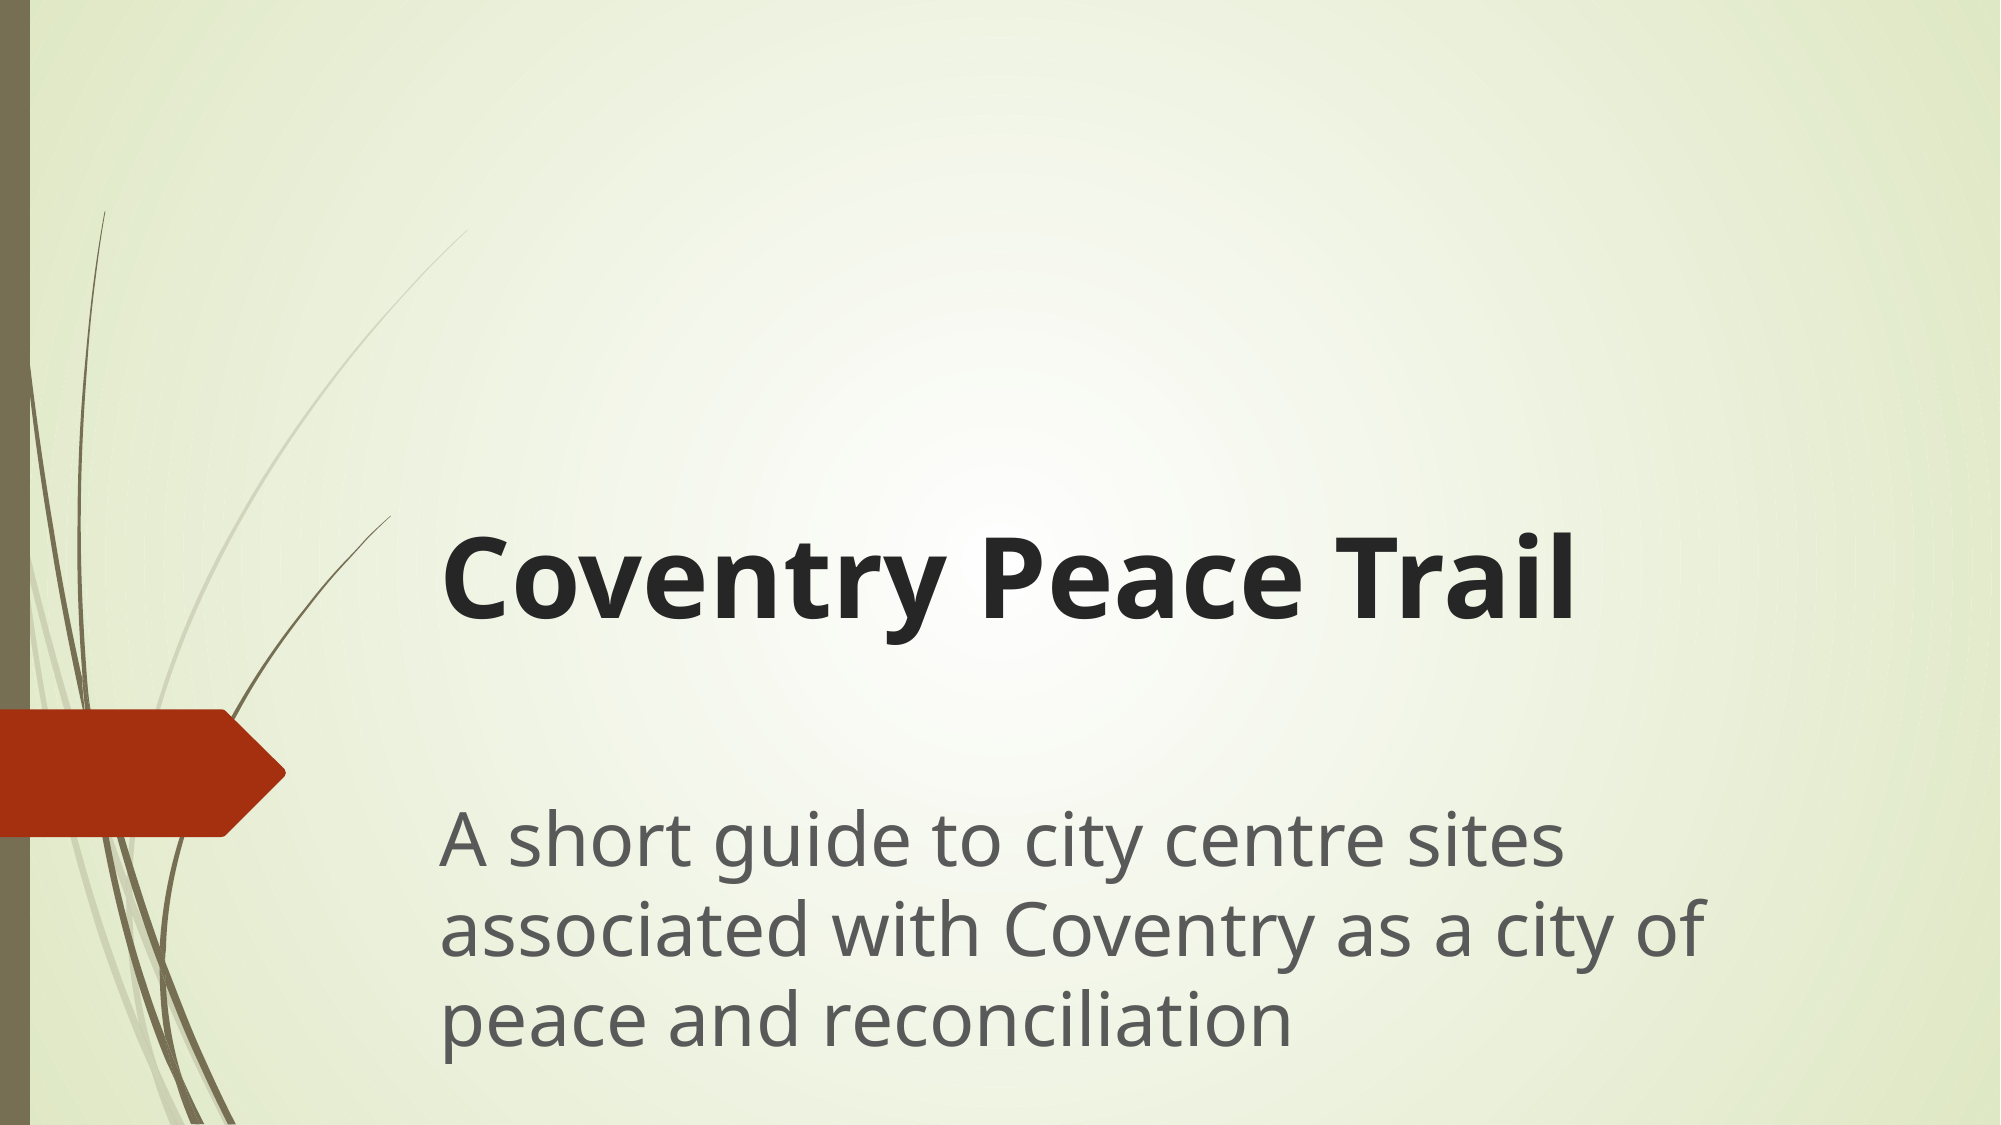

# Coventry Peace Trail
A short guide to city centre sites associated with Coventry as a city of peace and reconciliation